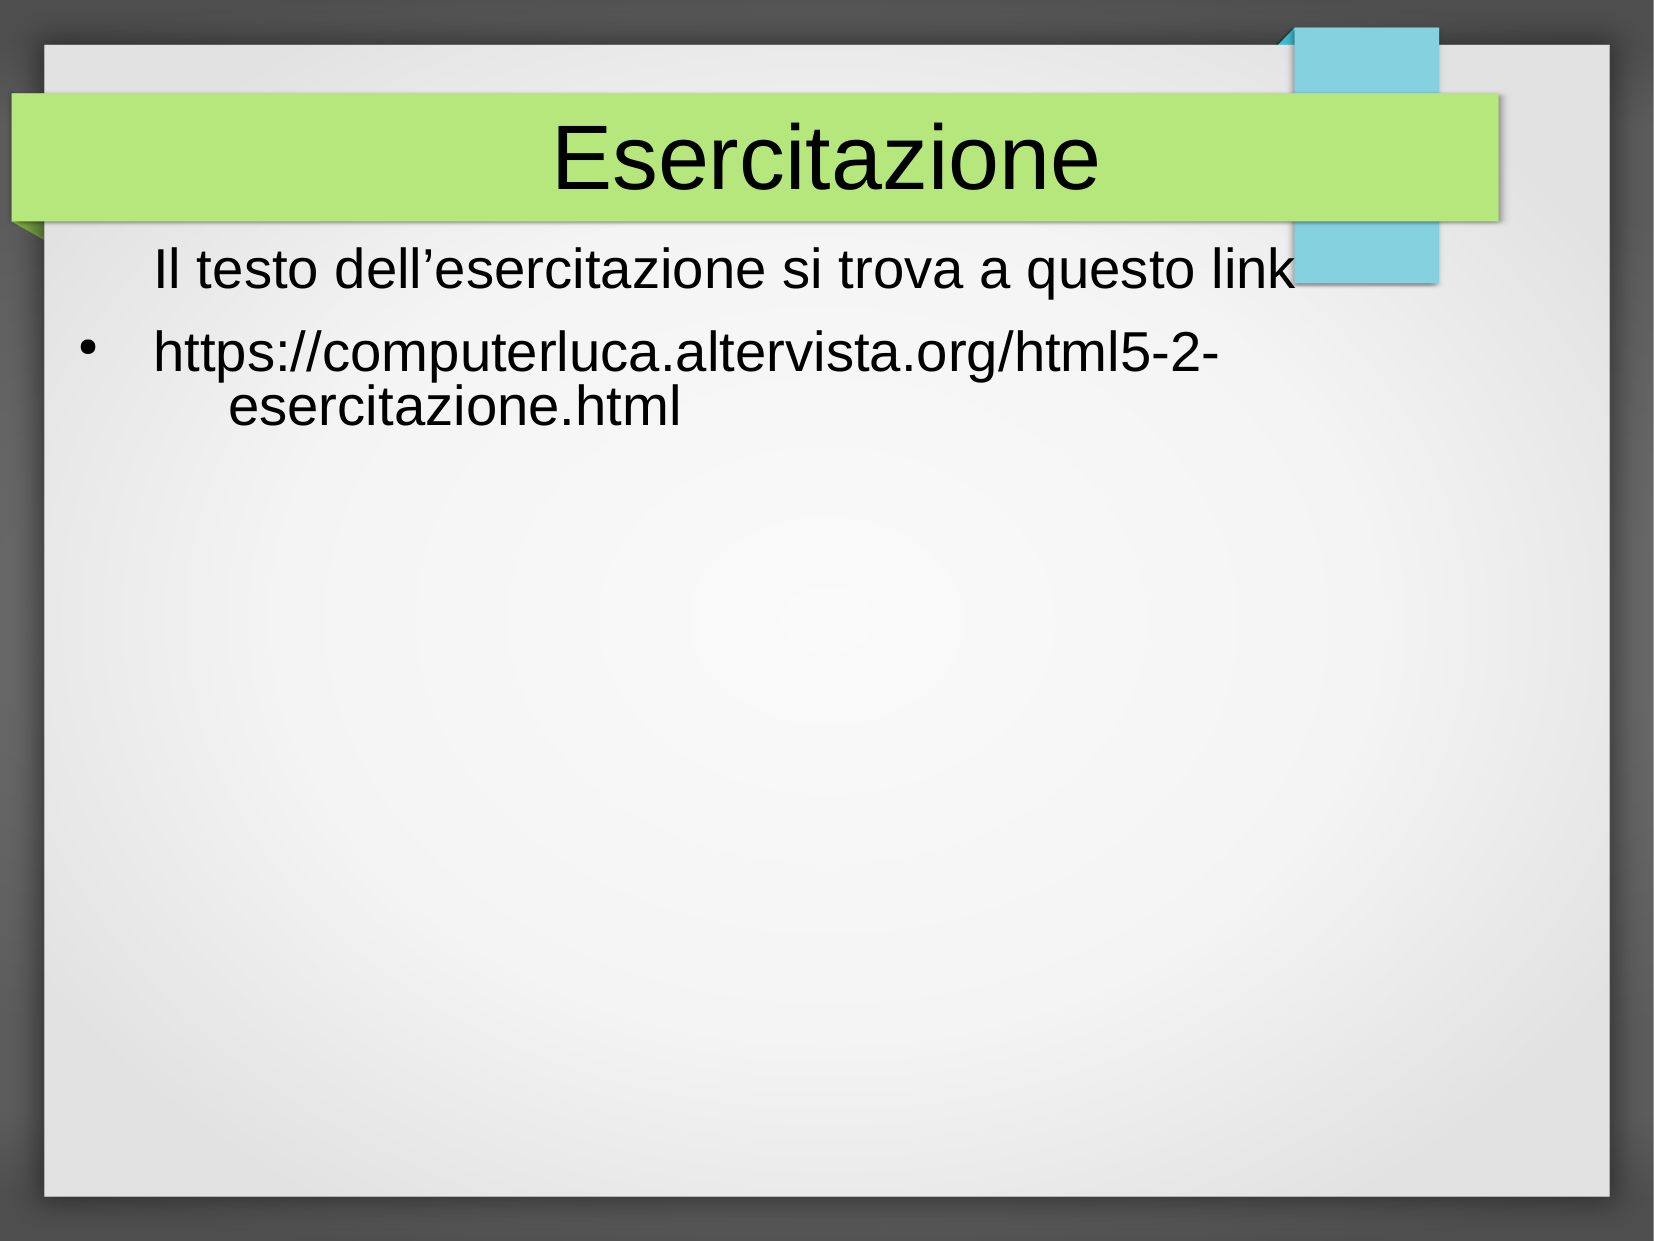

# Esercitazione
Il testo dell’esercitazione si trova a questo link
https://computerluca.altervista.org/html5-2-esercitazione.html